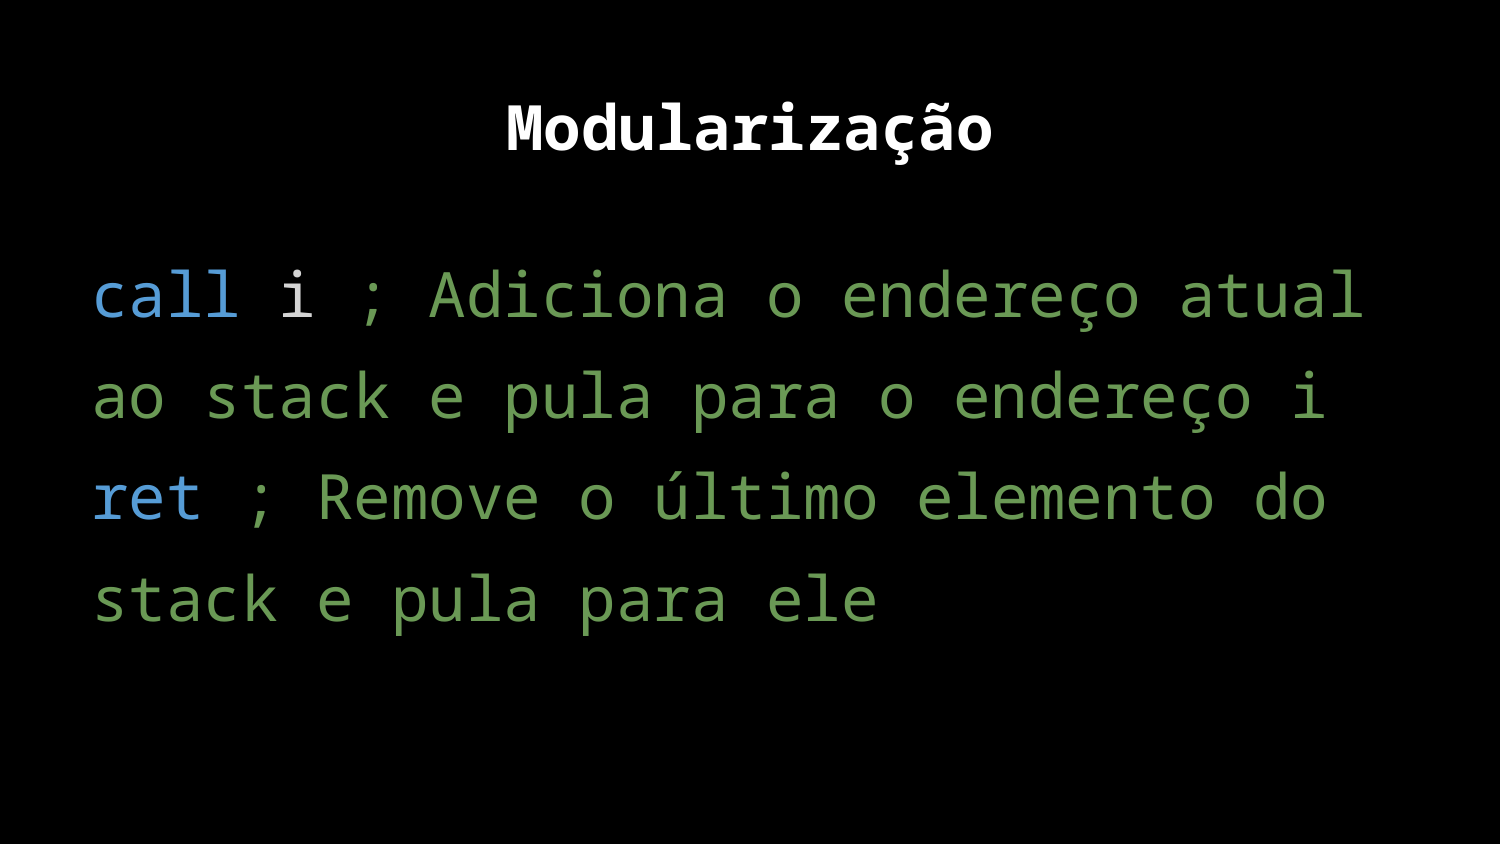

# Modularização
call i ; Adiciona o endereço atual ao stack e pula para o endereço i
ret ; Remove o último elemento do stack e pula para ele